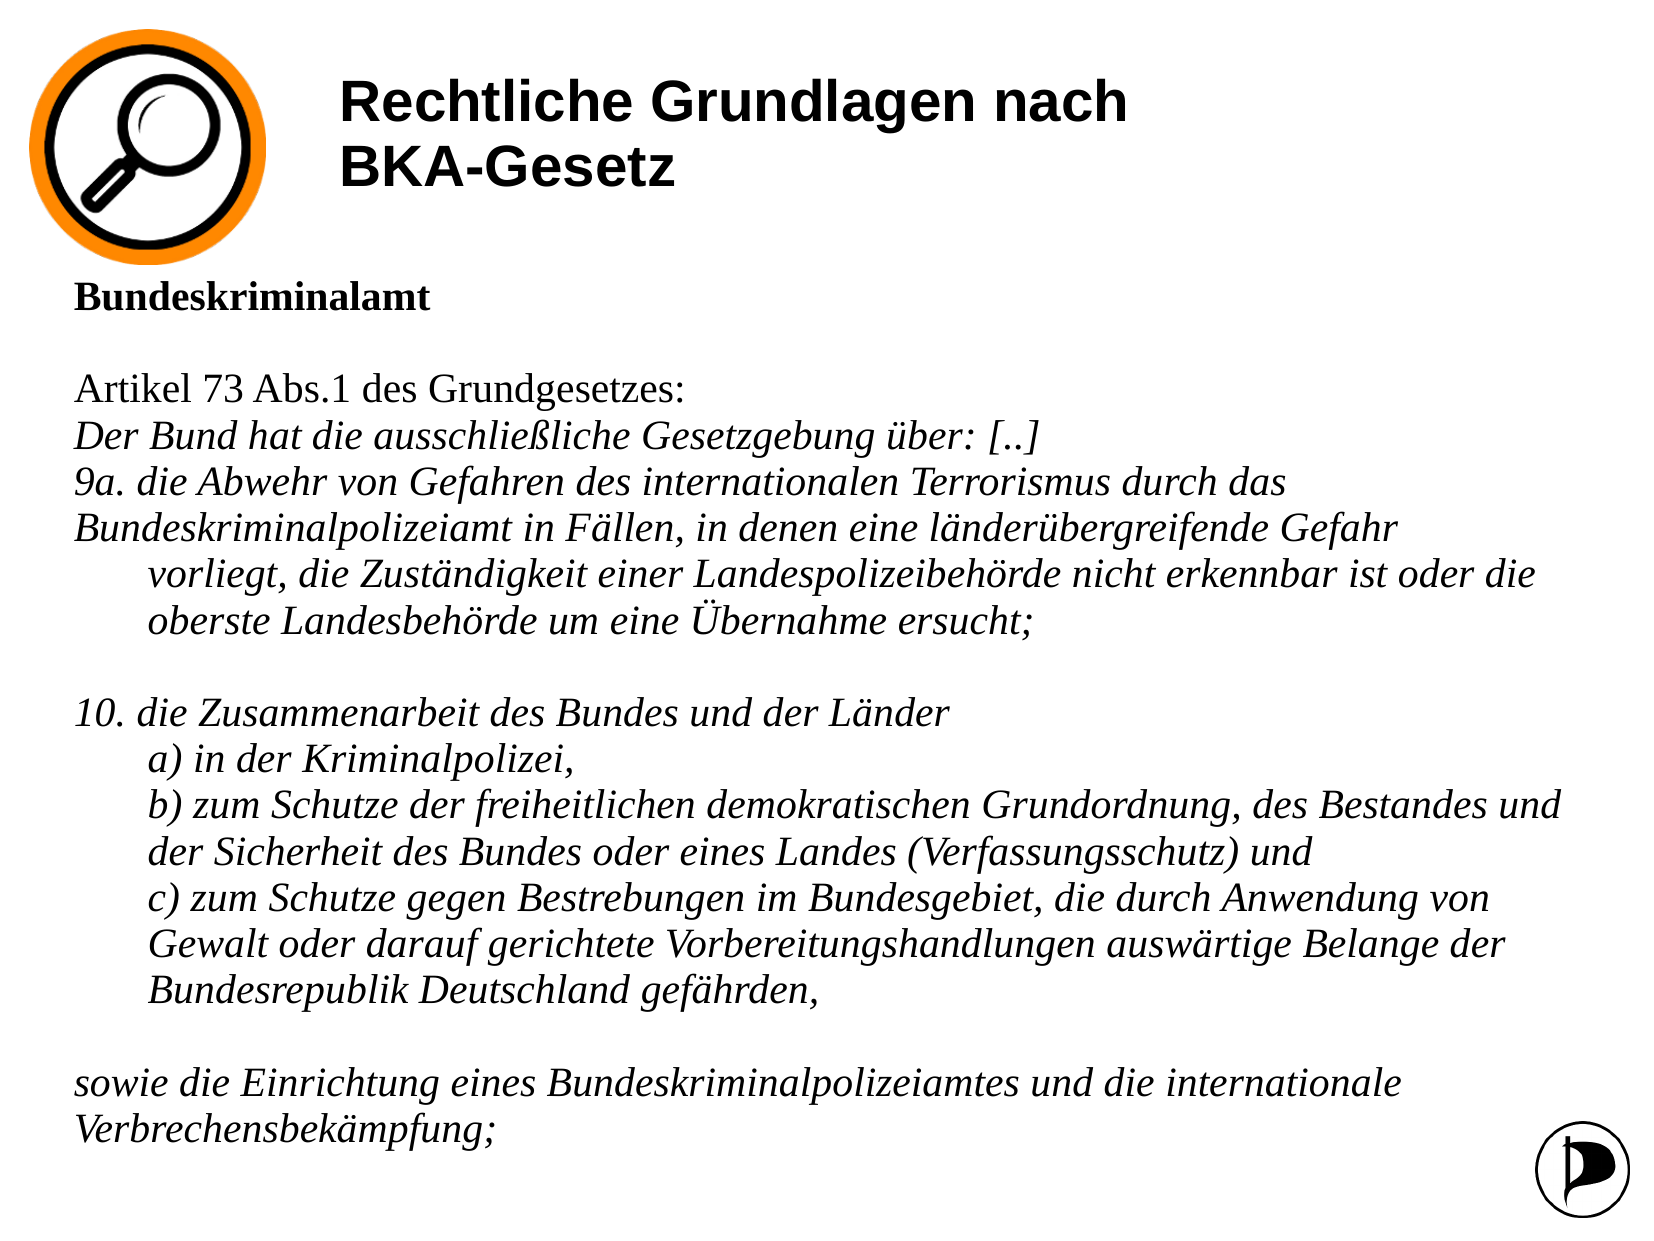

Rechtliche Grundlagen nach
BKA-Gesetz
Bundeskriminalamt
Artikel 73 Abs.1 des Grundgesetzes:
Der Bund hat die ausschließliche Gesetzgebung über: [..]
9a. die Abwehr von Gefahren des internationalen Terrorismus durch das 				Bundeskriminalpolizeiamt in Fällen, in denen eine länderübergreifende Gefahr 			vorliegt, die Zuständigkeit einer Landespolizeibehörde nicht erkennbar ist oder die 		oberste Landesbehörde um eine Übernahme ersucht;
10. die Zusammenarbeit des Bundes und der Länder
	a) in der Kriminalpolizei,
	b) zum Schutze der freiheitlichen demokratischen Grundordnung, des Bestandes und 	der Sicherheit des Bundes oder eines Landes (Verfassungsschutz) und
	c) zum Schutze gegen Bestrebungen im Bundesgebiet, die durch Anwendung von 		Gewalt oder darauf gerichtete Vorbereitungshandlungen auswärtige Belange der 		Bundesrepublik Deutschland gefährden,
sowie die Einrichtung eines Bundeskriminalpolizeiamtes und die internationale Verbrechensbekämpfung;